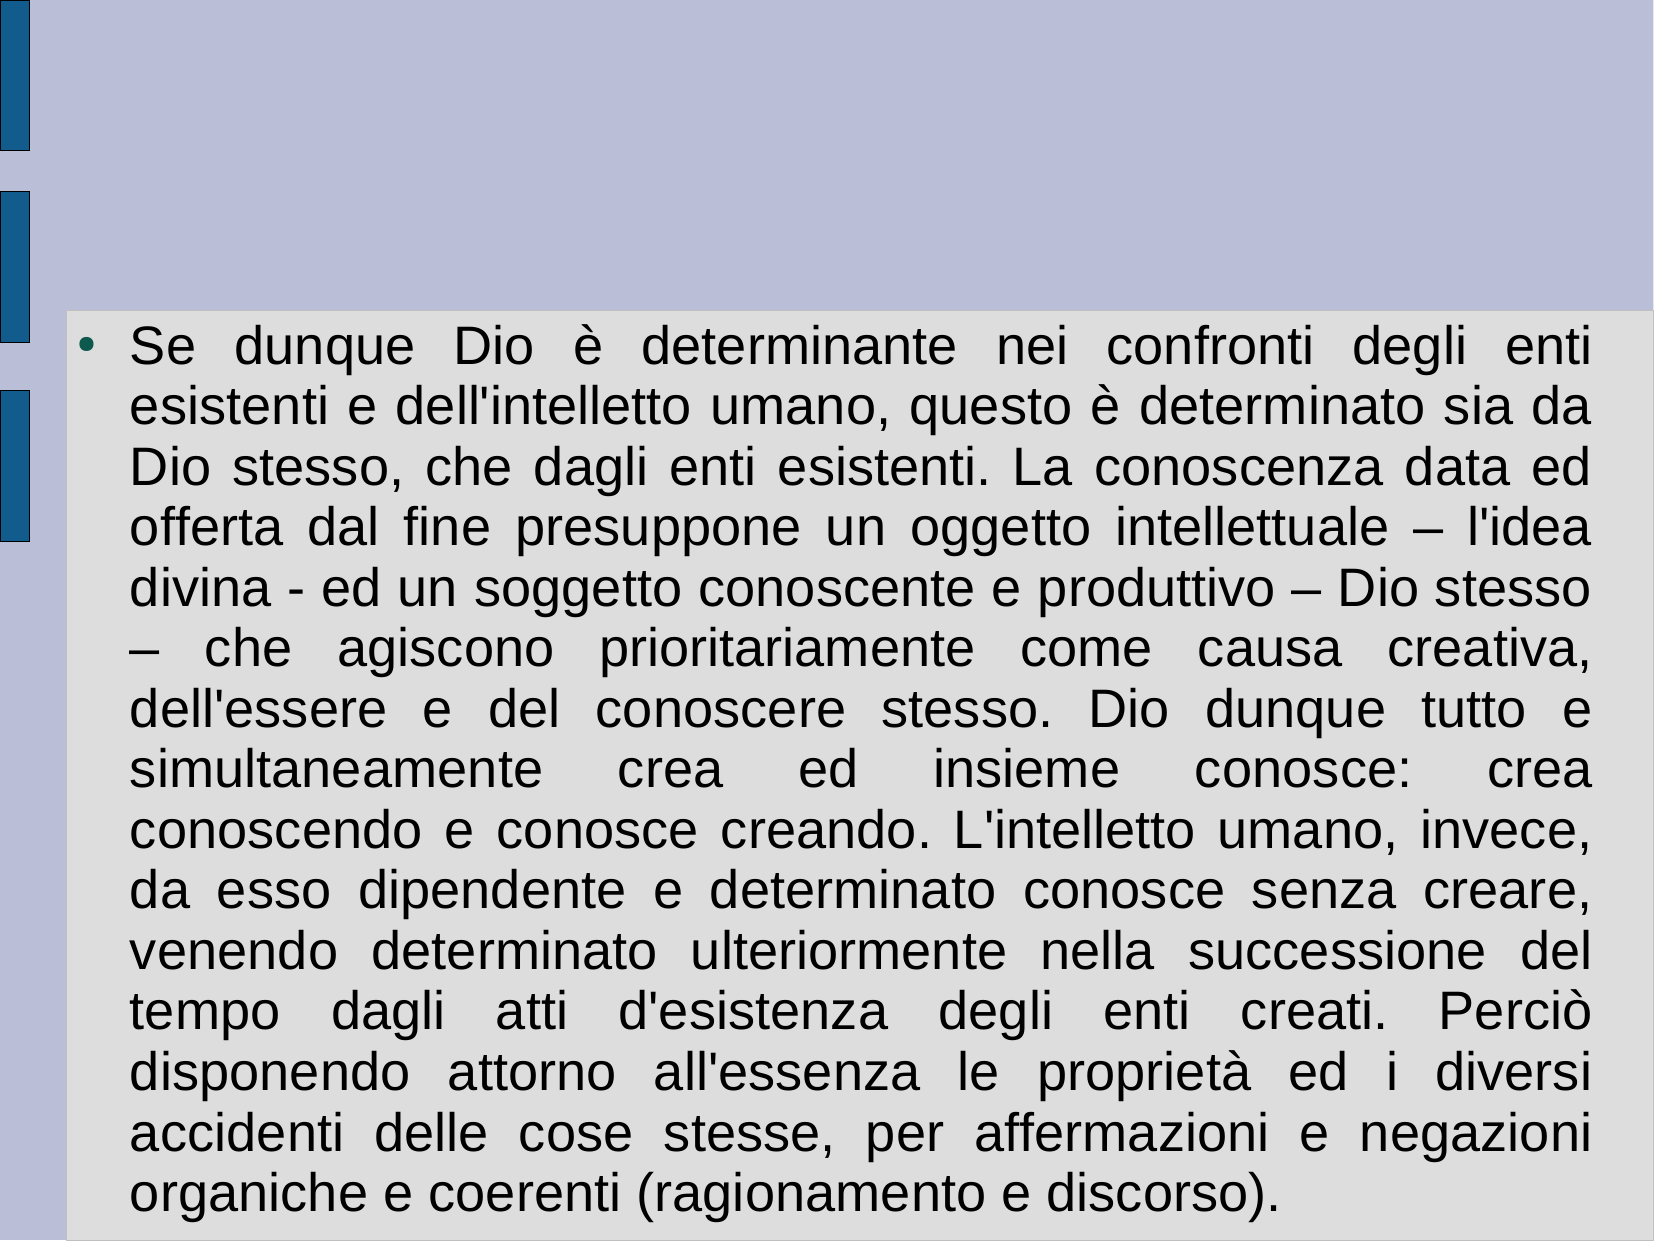

#
Se dunque Dio è determinante nei confronti degli enti esistenti e dell'intelletto umano, questo è determinato sia da Dio stesso, che dagli enti esistenti. La conoscenza data ed offerta dal fine presuppone un oggetto intellettuale – l'idea divina - ed un soggetto conoscente e produttivo – Dio stesso – che agiscono prioritariamente come causa creativa, dell'essere e del conoscere stesso. Dio dunque tutto e simultaneamente crea ed insieme conosce: crea conoscendo e conosce creando. L'intelletto umano, invece, da esso dipendente e determinato conosce senza creare, venendo determinato ulteriormente nella successione del tempo dagli atti d'esistenza degli enti creati. Perciò disponendo attorno all'essenza le proprietà ed i diversi accidenti delle cose stesse, per affermazioni e negazioni organiche e coerenti (ragionamento e discorso).